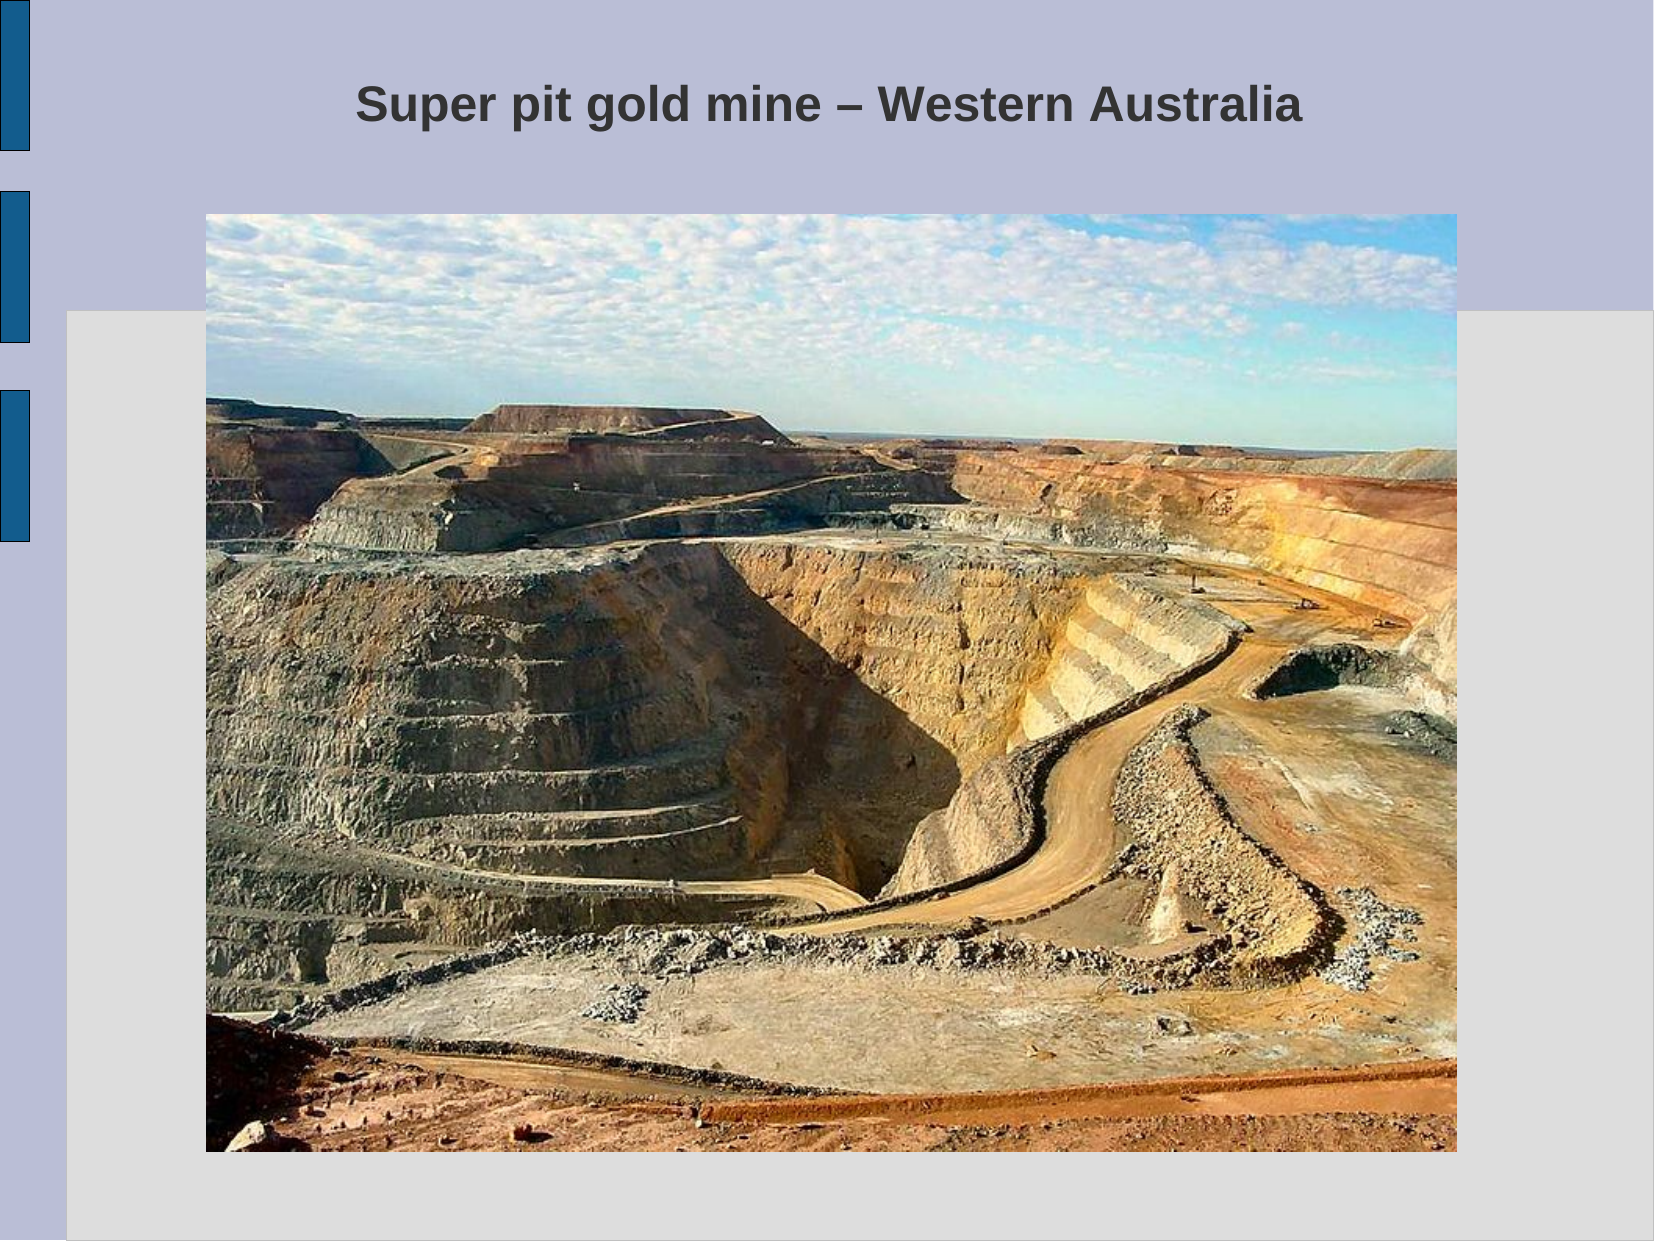

# Super pit gold mine – Western Australia